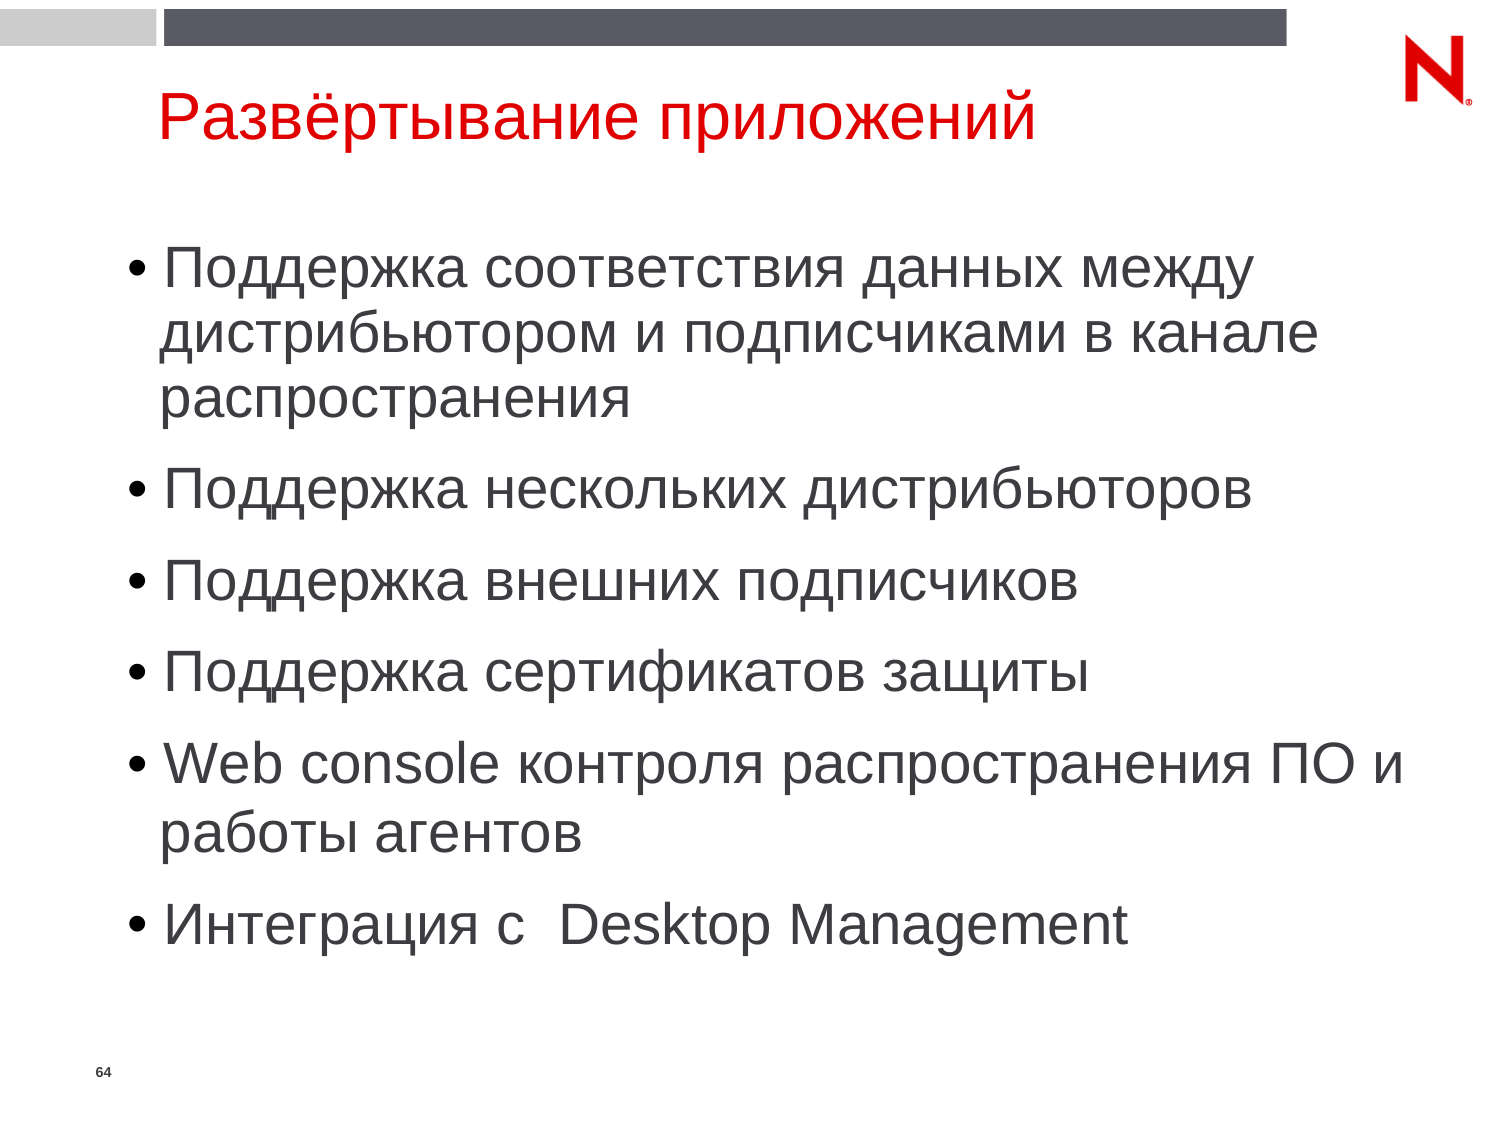

Развёртывание приложений
 Поддержка соответствия данных между
 дистрибьютором и подписчиками в канале
 распространения
 Поддержка нескольких дистрибьюторов
 Поддержка внешних подписчиков
 Поддержка сертификатов защиты
 Web console контроля распространения ПО и
 работы агентов
 Интеграция с Desktop Management